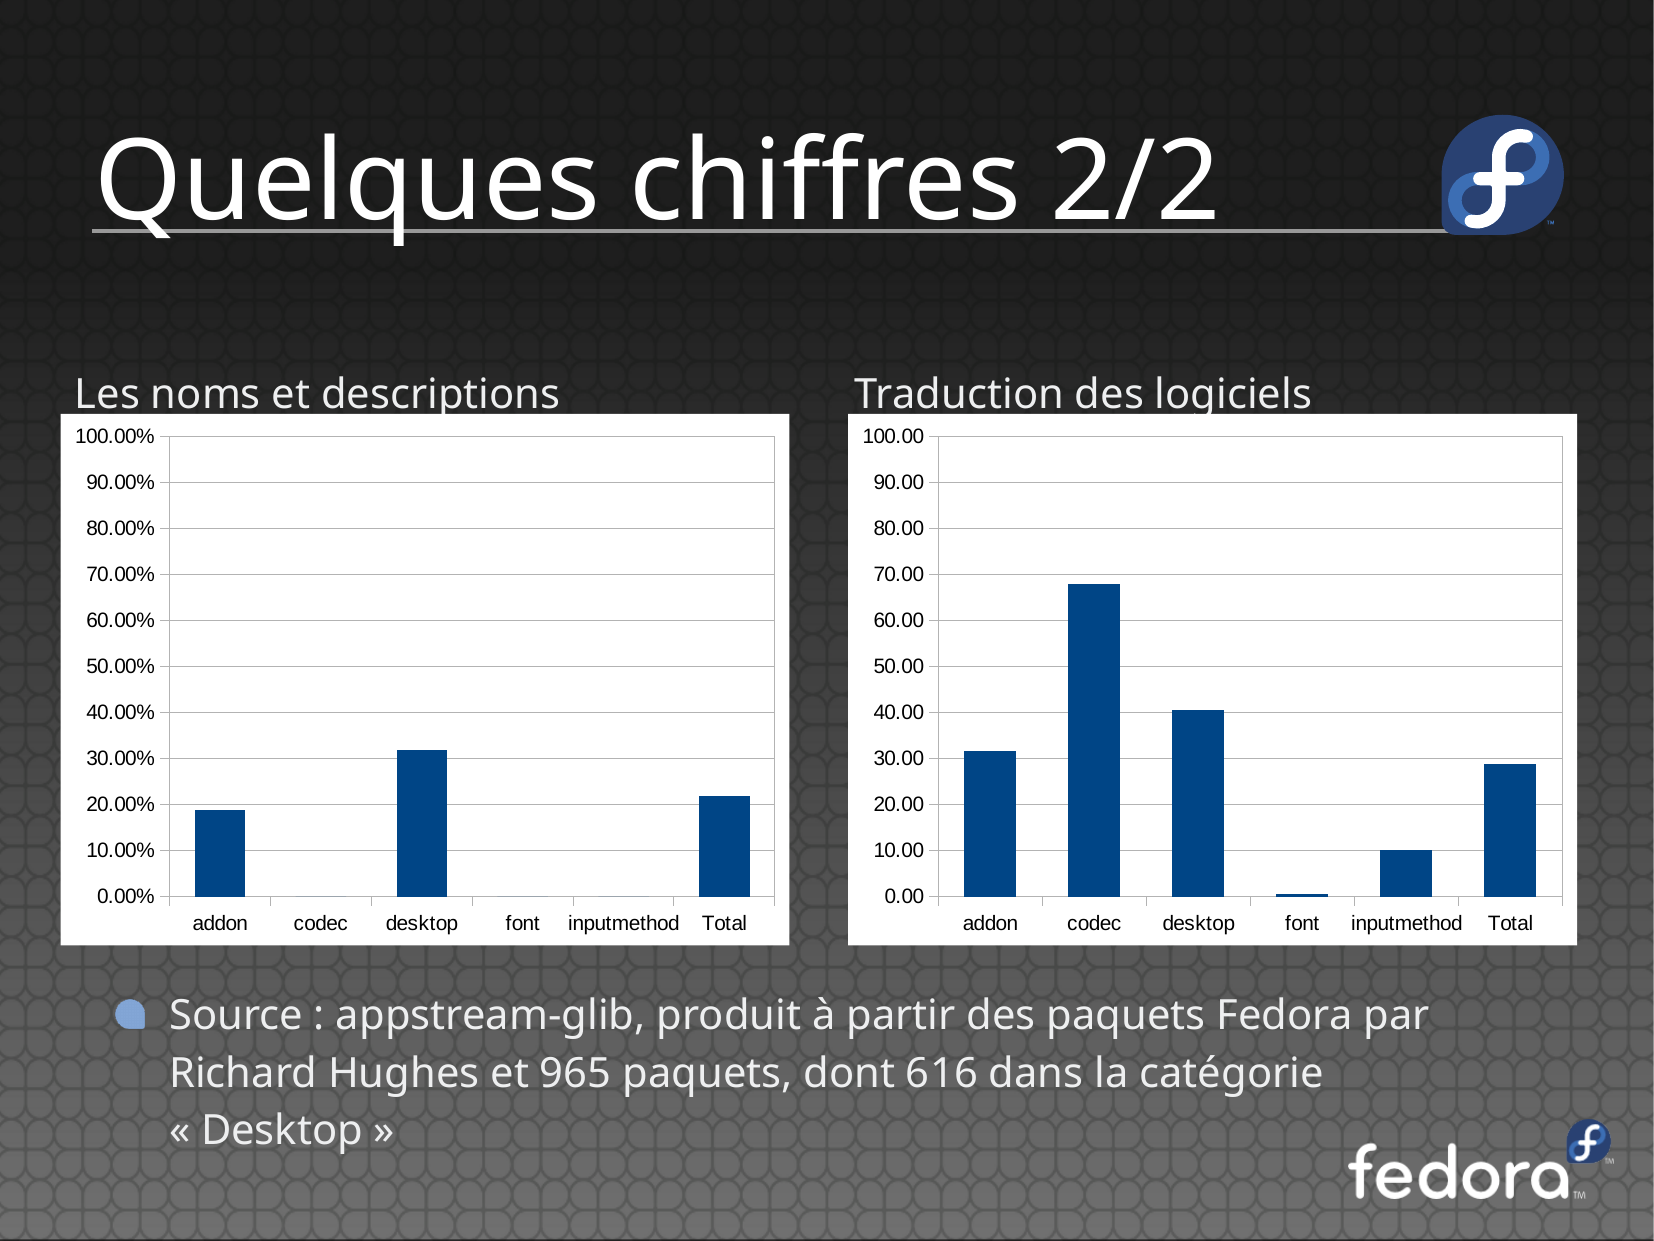

# Quelques chiffres 2/2
Les noms et descriptions
Traduction des logiciels
### Chart
| Category | Moyenne - fr |
|---|---|
| addon | 0.1875 |
| codec | 0.0 |
| desktop | 0.318722943722944 |
| font | 0.0 |
| inputmethod | 0.0 |
| Total | 0.218998272884283 |
### Chart
| Category | Moyenne - package stats |
|---|---|
| addon | 31.575 |
| codec | 68.0 |
| desktop | 40.5041459369818 |
| font | 0.473251028806584 |
| inputmethod | 10.1304347826087 |
| Total | 28.8886554621849 |Source : appstream-glib, produit à partir des paquets Fedora par Richard Hughes et 965 paquets, dont 616 dans la catégorie « Desktop »